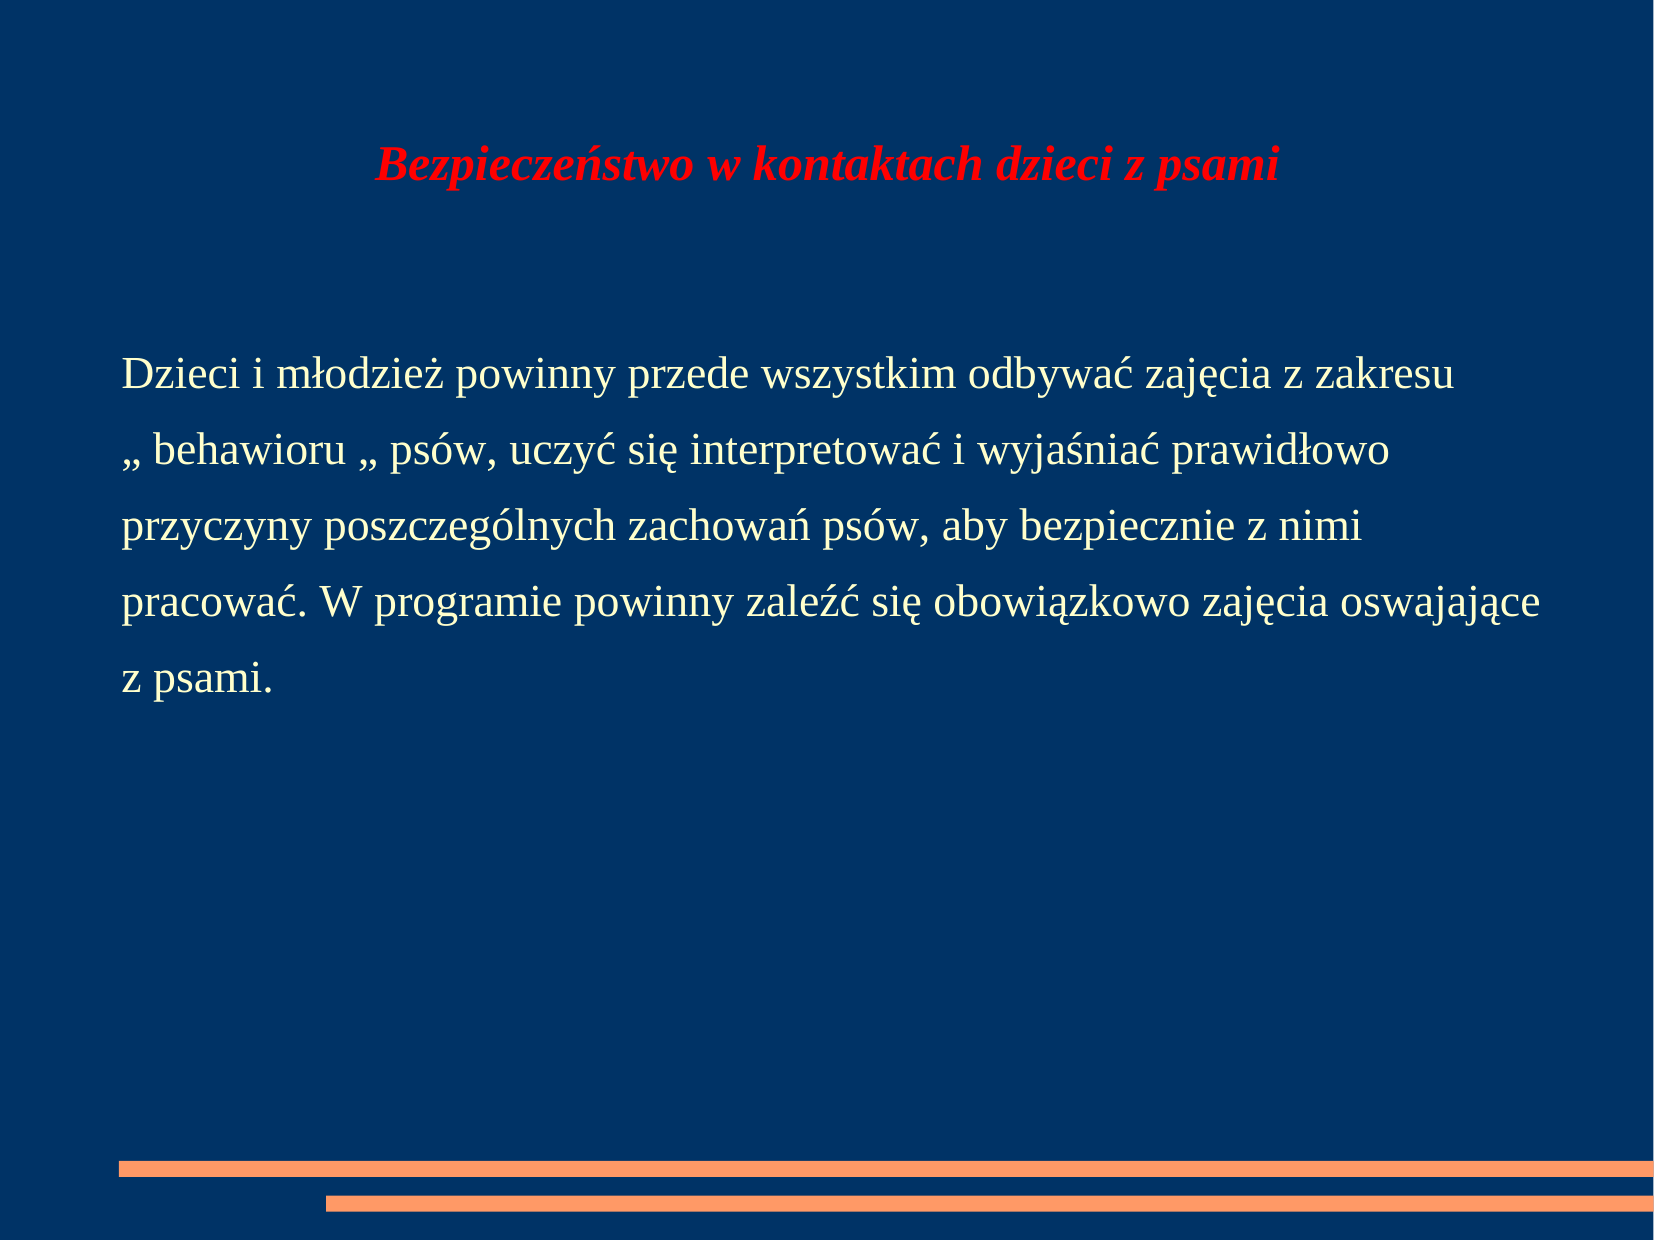

# Bezpieczeństwo w kontaktach dzieci z psami
Dzieci i młodzież powinny przede wszystkim odbywać zajęcia z zakresu „ behawioru „ psów, uczyć się interpretować i wyjaśniać prawidłowo przyczyny poszczególnych zachowań psów, aby bezpiecznie z nimi pracować. W programie powinny zaleźć się obowiązkowo zajęcia oswajające z psami.